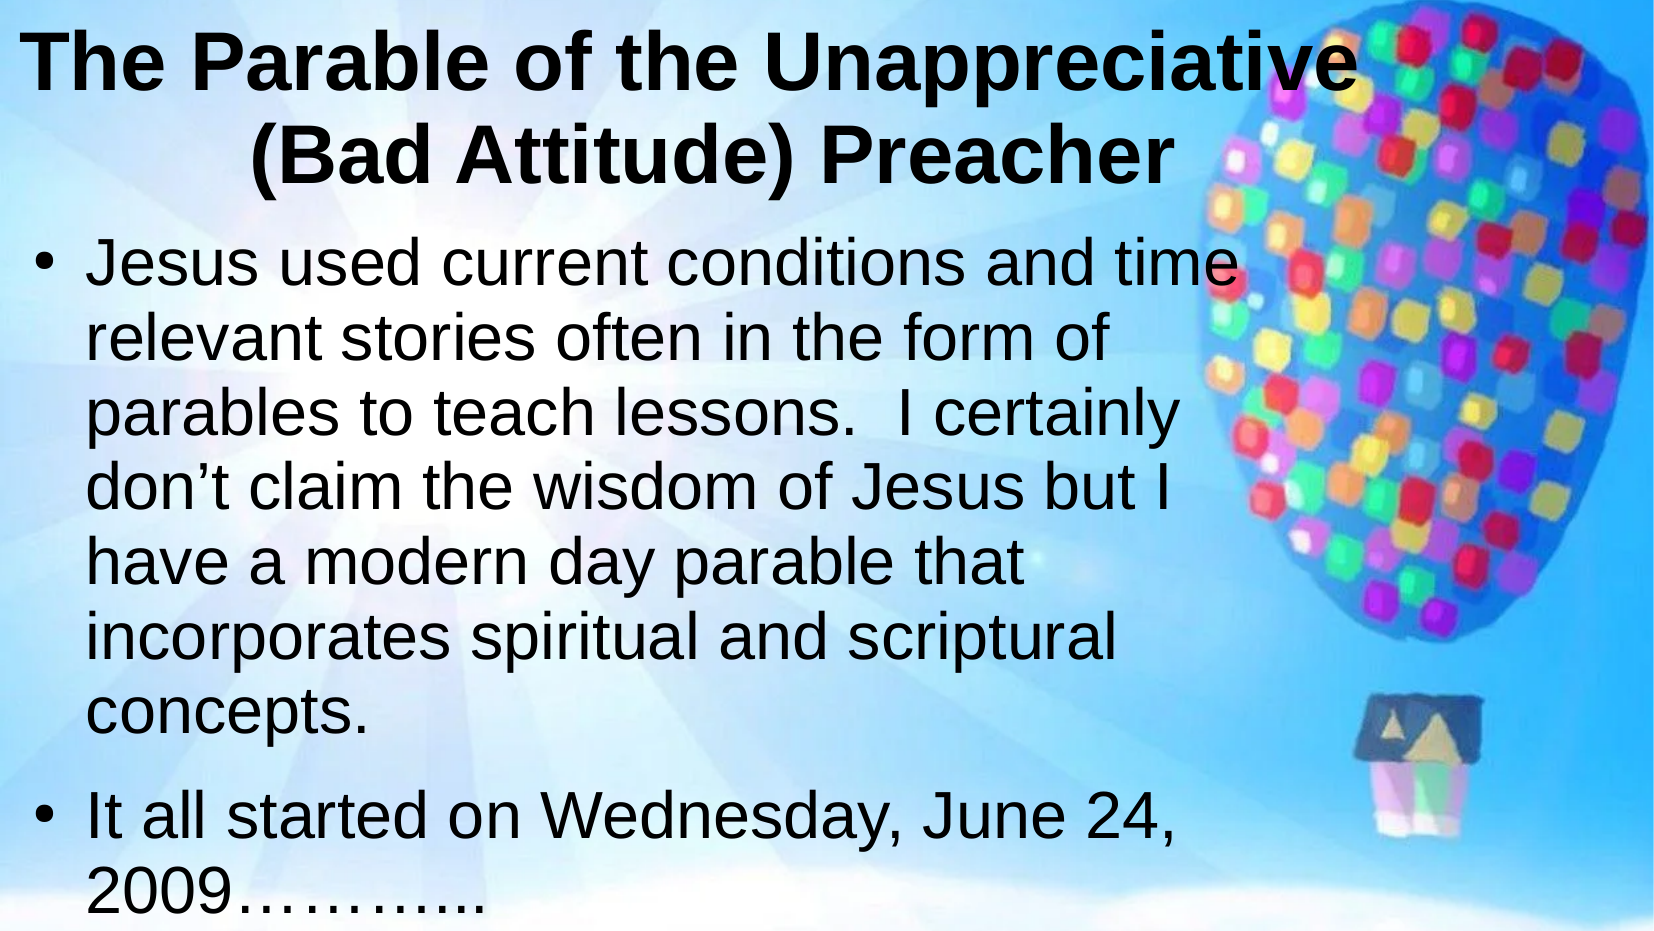

# The Parable of the Unappreciative (Bad Attitude) Preacher
Jesus used current conditions and time relevant stories often in the form of parables to teach lessons. I certainly don’t claim the wisdom of Jesus but I have a modern day parable that incorporates spiritual and scriptural concepts.
It all started on Wednesday, June 24, 2009………...